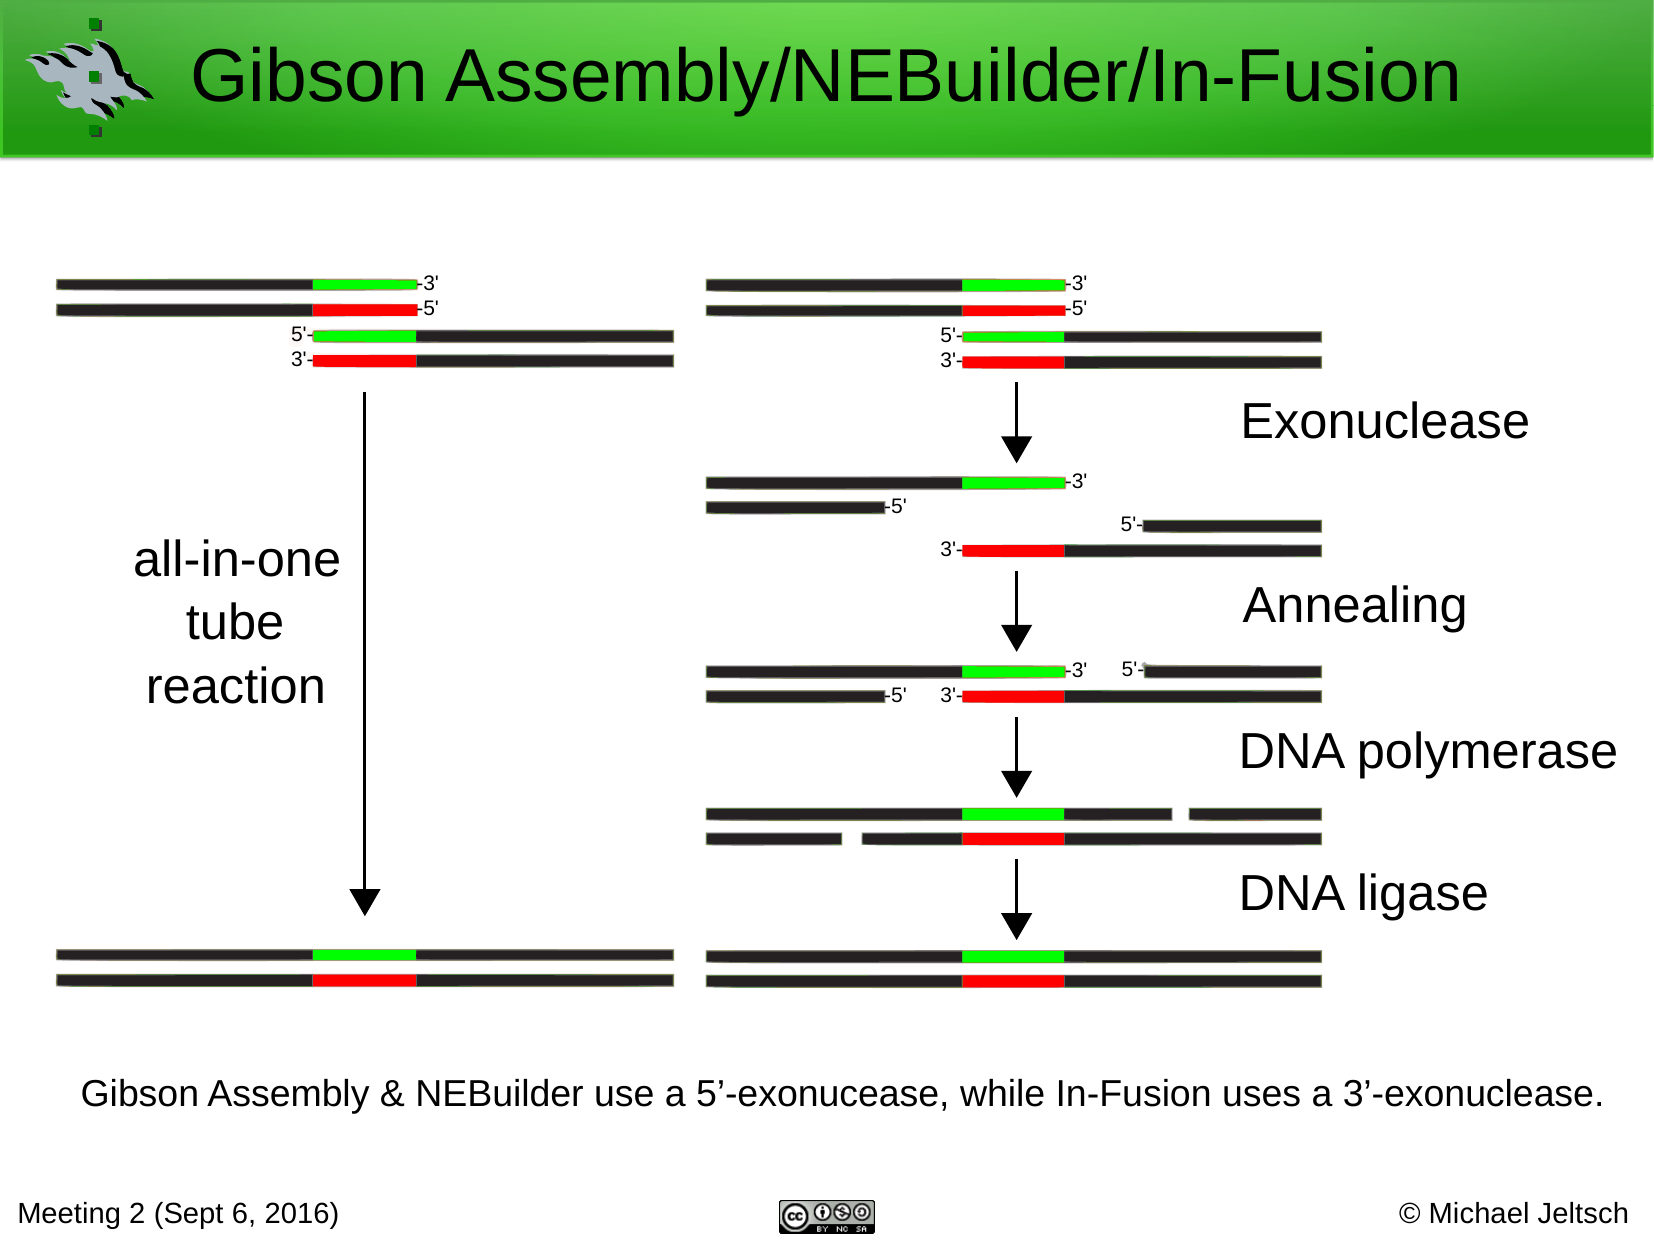

# Gibson Assembly/NEBuilder/In-Fusion
Gibson Assembly & NEBuilder use a 5’-exonucease, while In-Fusion uses a 3’-exonuclease.